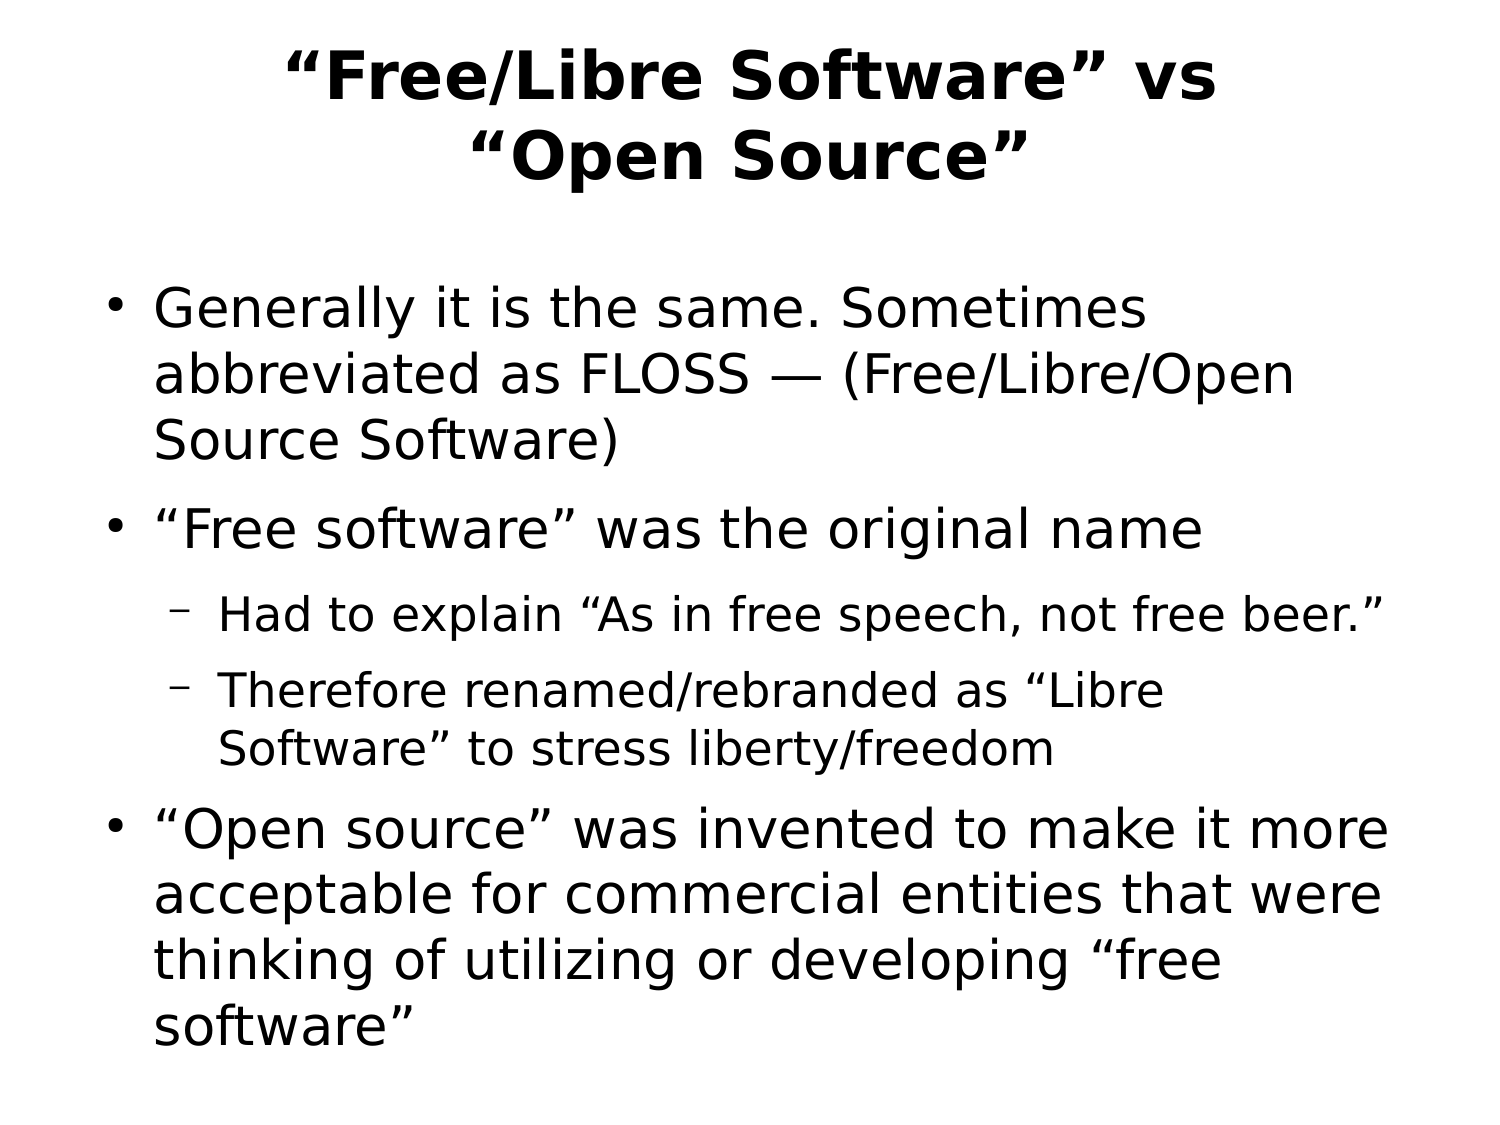

# “Free/Libre Software” vs “Open Source”
Generally it is the same. Sometimes abbreviated as FLOSS — (Free/Libre/Open Source Software)
“Free software” was the original name
Had to explain “As in free speech, not free beer.”
Therefore renamed/rebranded as “Libre Software” to stress liberty/freedom
“Open source” was invented to make it more acceptable for commercial entities that were thinking of utilizing or developing “free software”